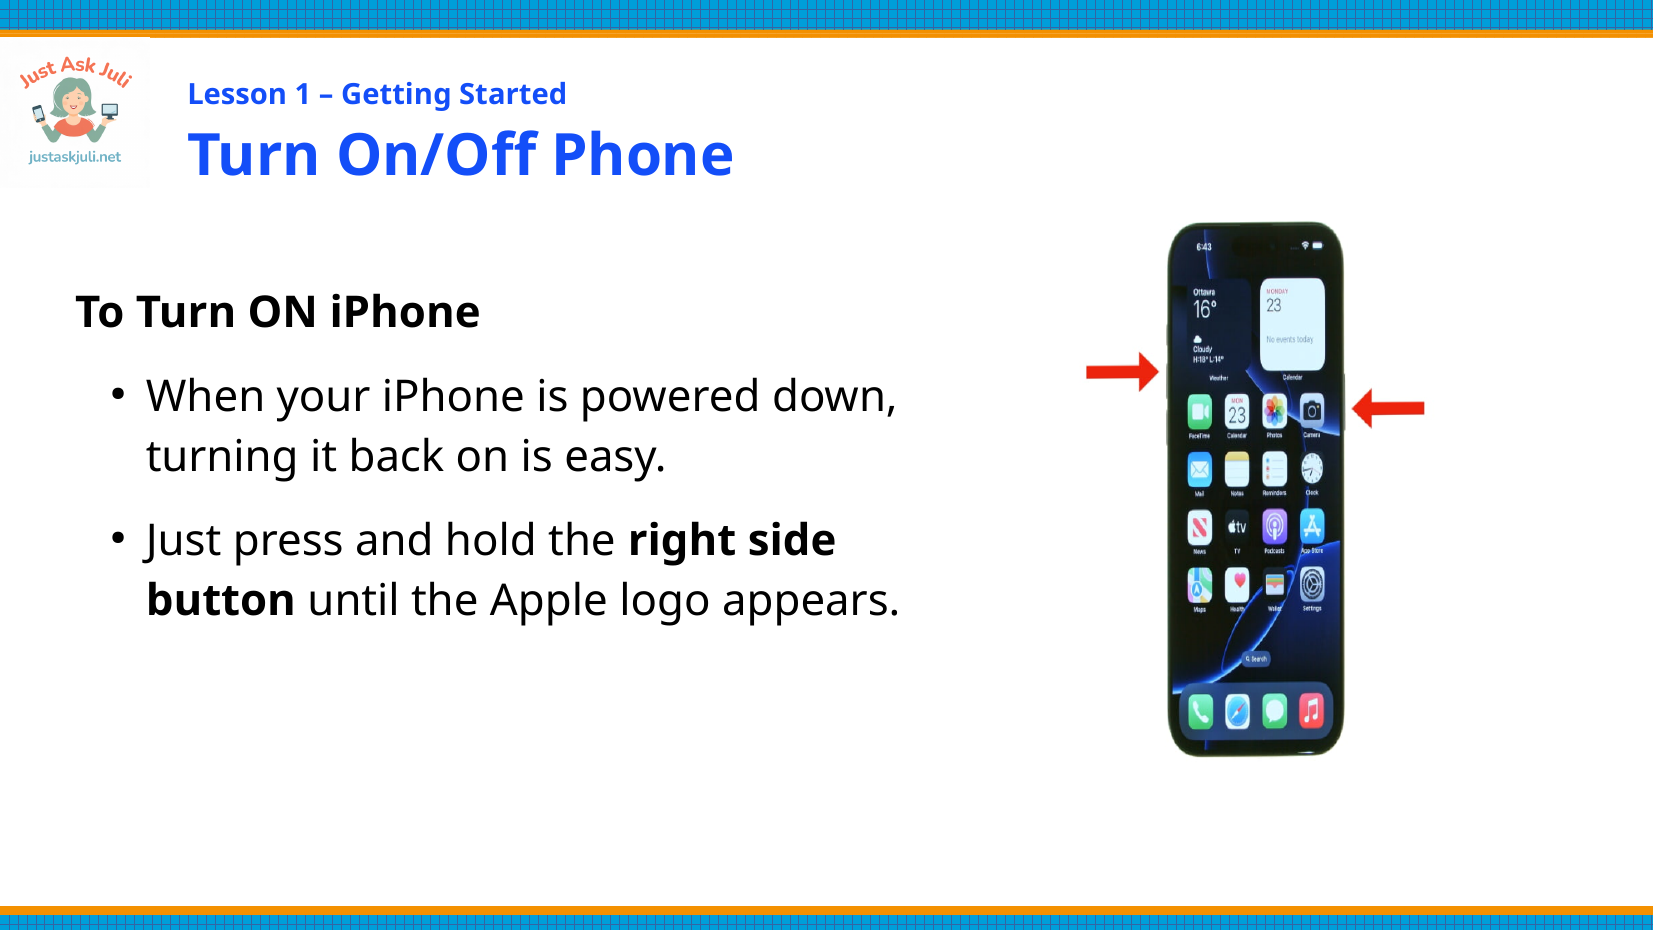

Lesson 1 – Getting Started
Turn On/Off Phone
To Turn ON iPhone
When your iPhone is powered down, turning it back on is easy.
Just press and hold the right side button until the Apple logo appears.